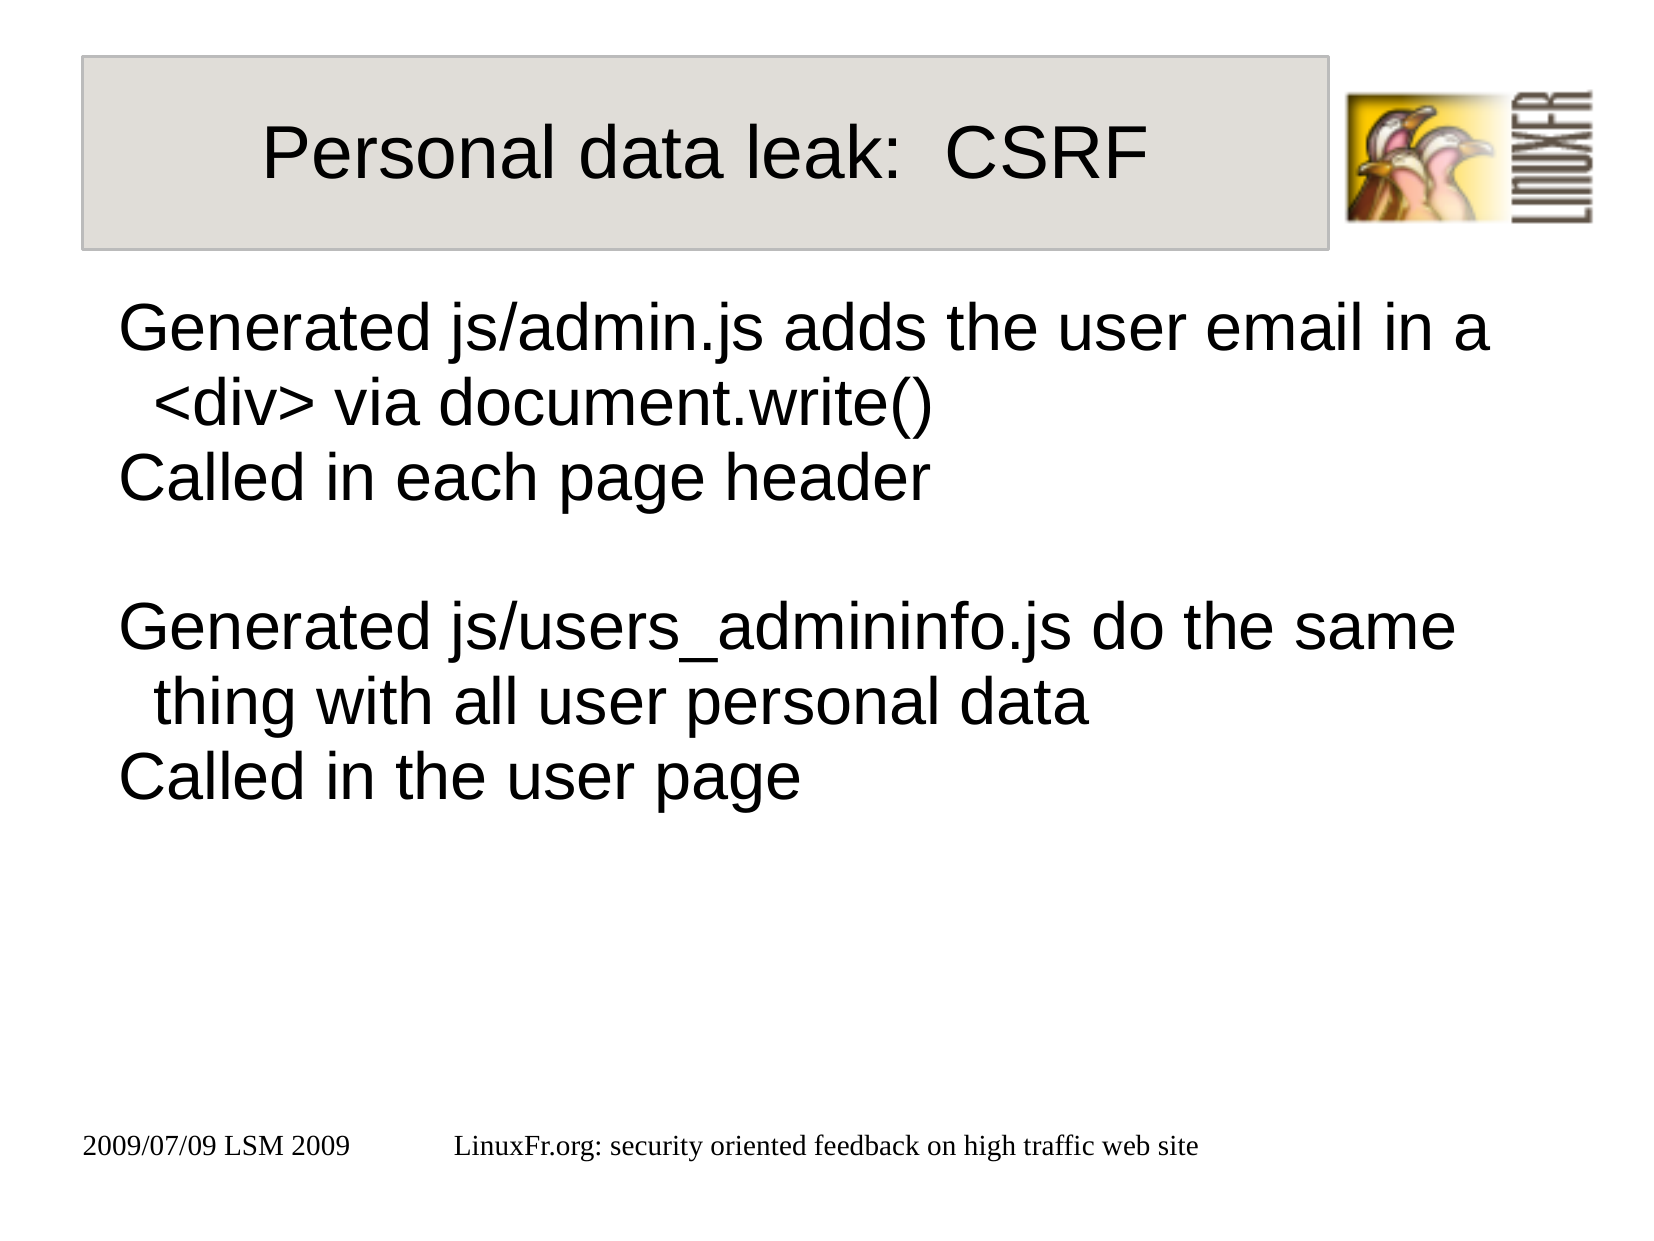

# Personal data leak: CSRF
Generated js/admin.js adds the user email in a <div> via document.write()
Called in each page header
Generated js/users_admininfo.js do the same thing with all user personal data
Called in the user page